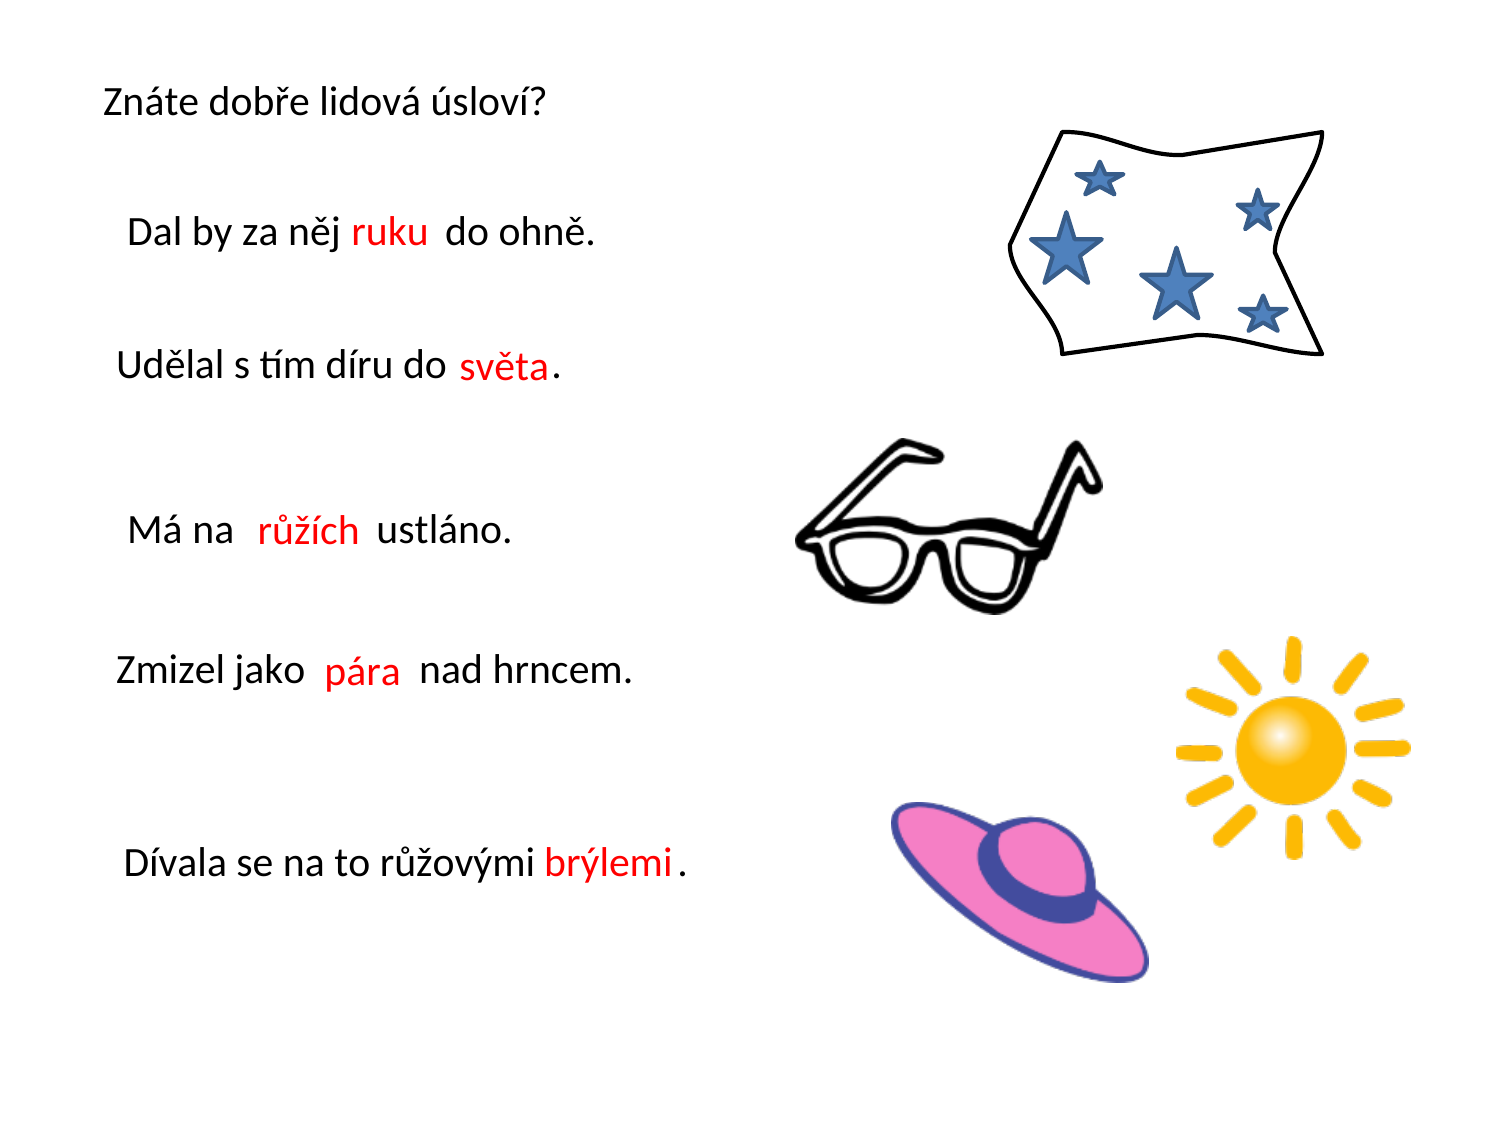

Znáte dobře lidová úsloví?
Dal by za něj do ohně.
ruku
Udělal s tím díru do .
světa
Má na ustláno.
růžích
Zmizel jako nad hrncem.
pára
Dívala se na to růžovými .
brýlemi